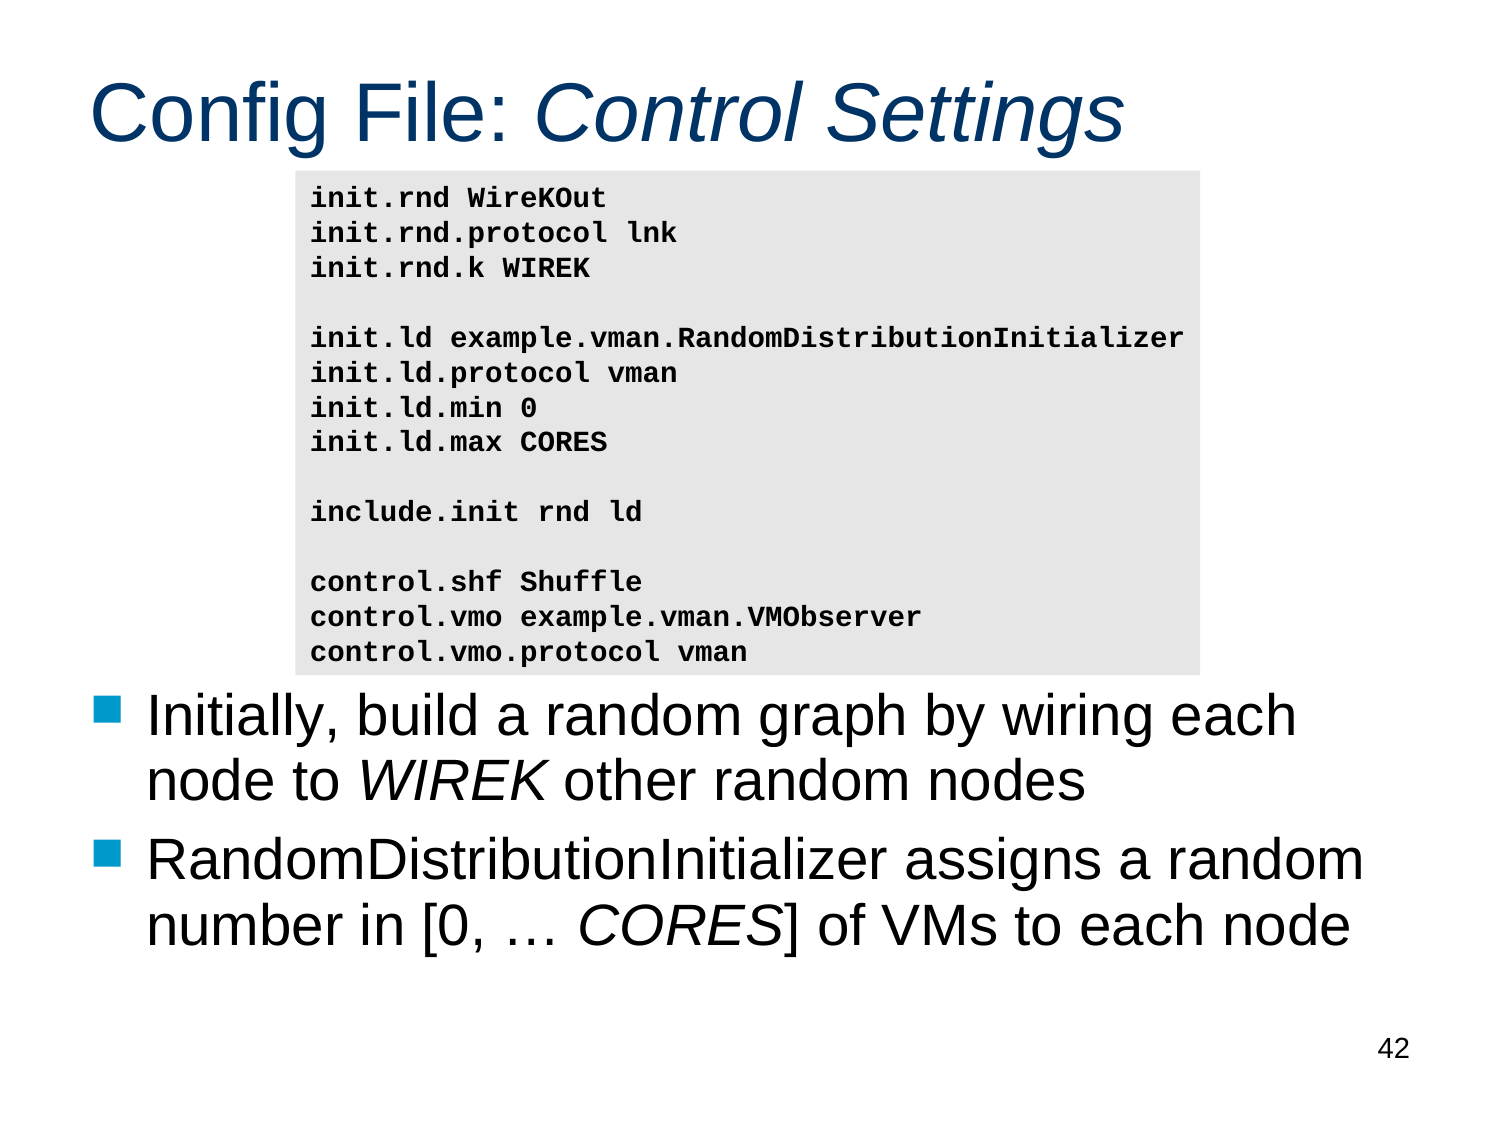

# Config File: Control Settings
init.rnd WireKOut
init.rnd.protocol lnk
init.rnd.k WIREK
init.ld example.vman.RandomDistributionInitializer
init.ld.protocol vman
init.ld.min 0
init.ld.max CORES
include.init rnd ld
control.shf Shuffle
control.vmo example.vman.VMObserver
control.vmo.protocol vman
Initially, build a random graph by wiring each node to WIREK other random nodes
RandomDistributionInitializer assigns a random number in [0, … CORES] of VMs to each node
42